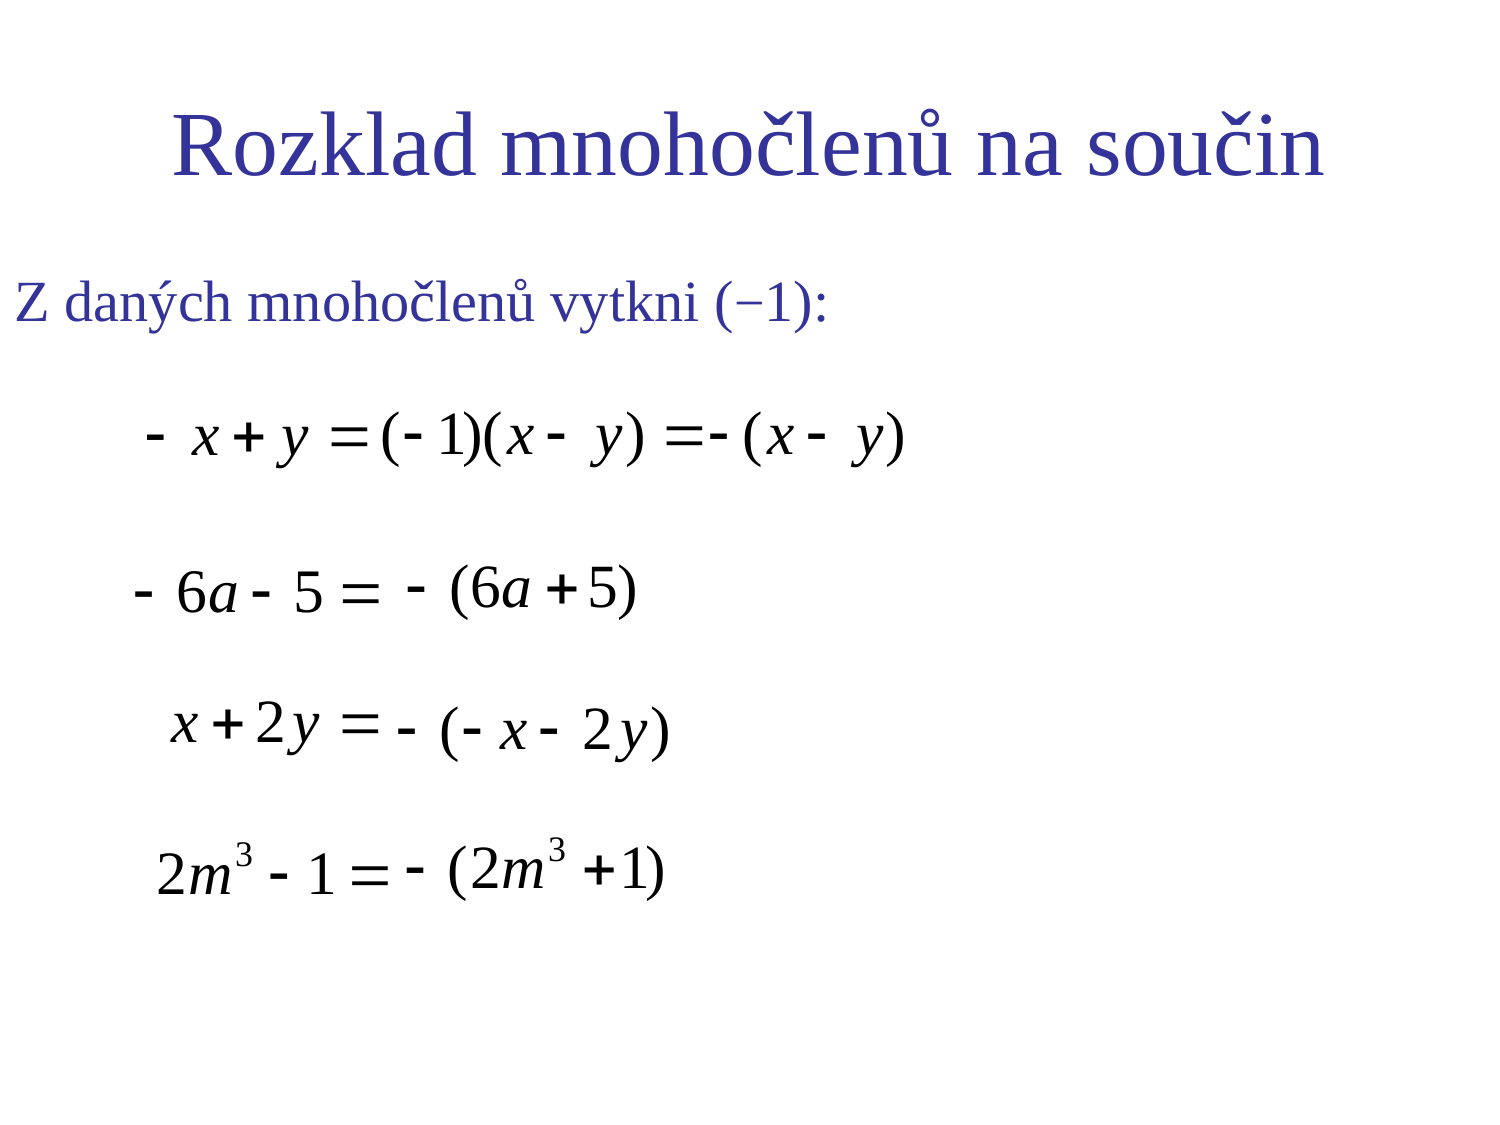

Rozklad mnohočlenů na součin
Z daných mnohočlenů vytkni (−1):